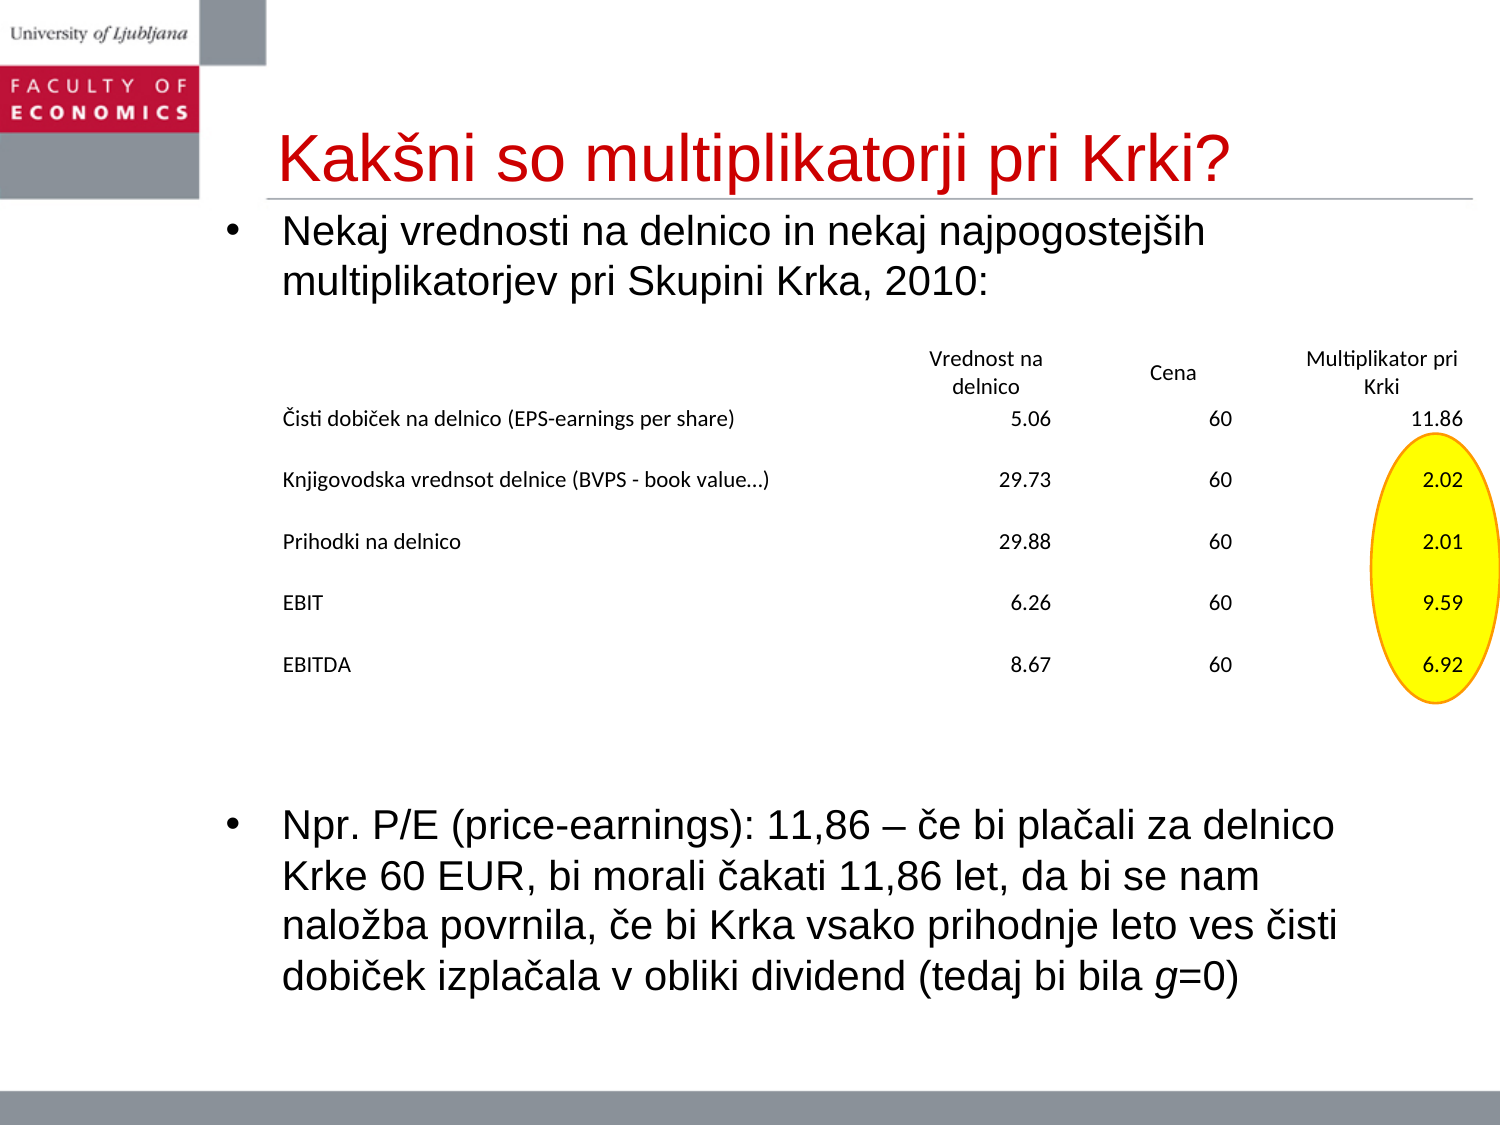

# Kakšni so multiplikatorji pri Krki?
Nekaj vrednosti na delnico in nekaj najpogostejših multiplikatorjev pri Skupini Krka, 2010:
Npr. P/E (price-earnings): 11,86 – če bi plačali za delnico Krke 60 EUR, bi morali čakati 11,86 let, da bi se nam naložba povrnila, če bi Krka vsako prihodnje leto ves čisti dobiček izplačala v obliki dividend (tedaj bi bila g=0)
| | Vrednost na delnico | | Cena | | Multiplikator pri Krki |
| --- | --- | --- | --- | --- | --- |
| Čisti dobiček na delnico (EPS-earnings per share) | 5.06 | | 60 | | 11.86 |
| Knjigovodska vrednsot delnice (BVPS - book value…) | 29.73 | | 60 | | 2.02 |
| Prihodki na delnico | 29.88 | | 60 | | 2.01 |
| EBIT | 6.26 | | 60 | | 9.59 |
| EBITDA | 8.67 | | 60 | | 6.92 |